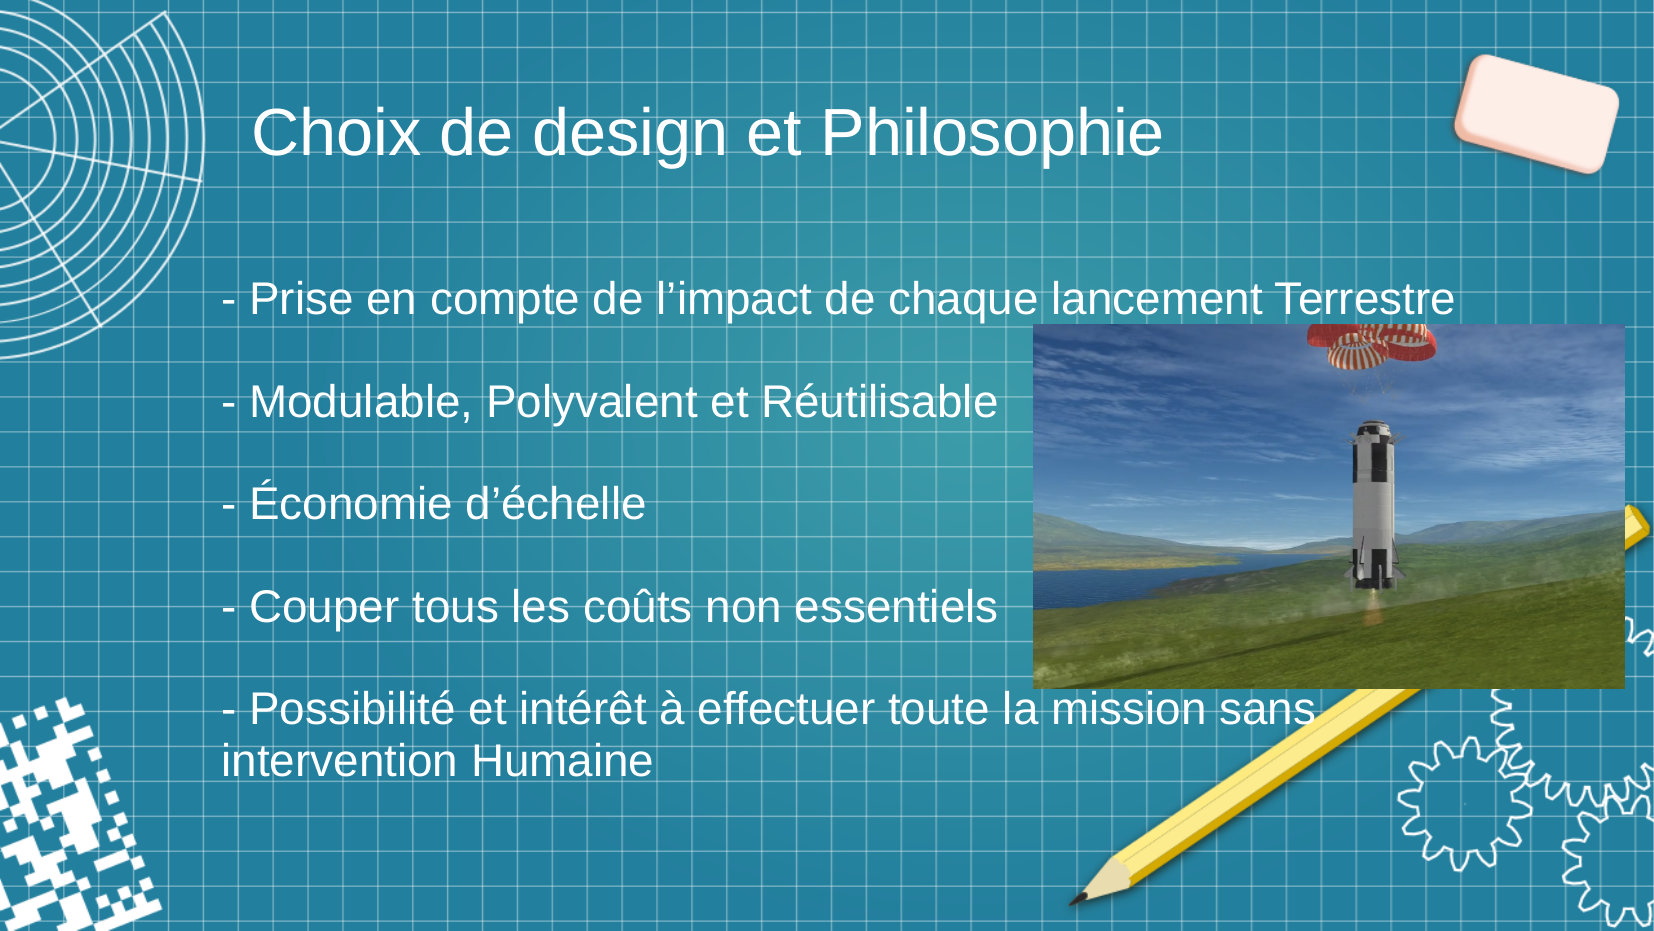

Choix de design et Philosophie
- Prise en compte de l’impact de chaque lancement Terrestre
- Modulable, Polyvalent et Réutilisable
- Économie d’échelle
- Couper tous les coûts non essentiels
- Possibilité et intérêt à effectuer toute la mission sans intervention Humaine